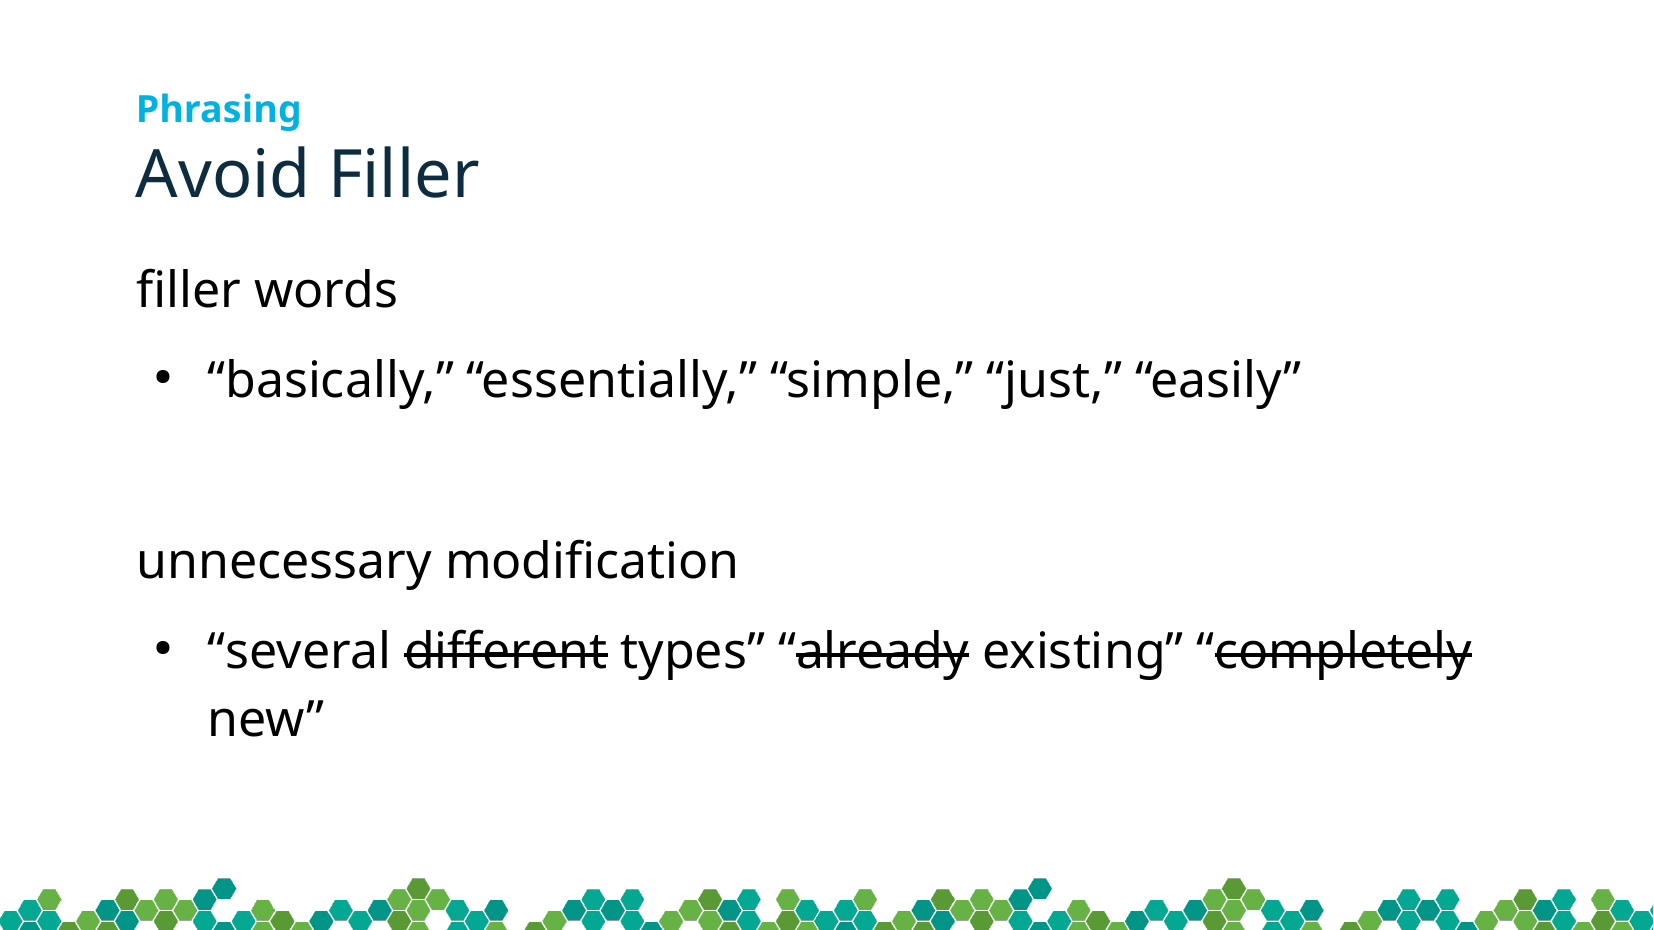

# Phrasing Avoid Filler
filler words
“basically,” “essentially,” “simple,” “just,” “easily”
unnecessary modification
“several different types” “already existing” “completely new”